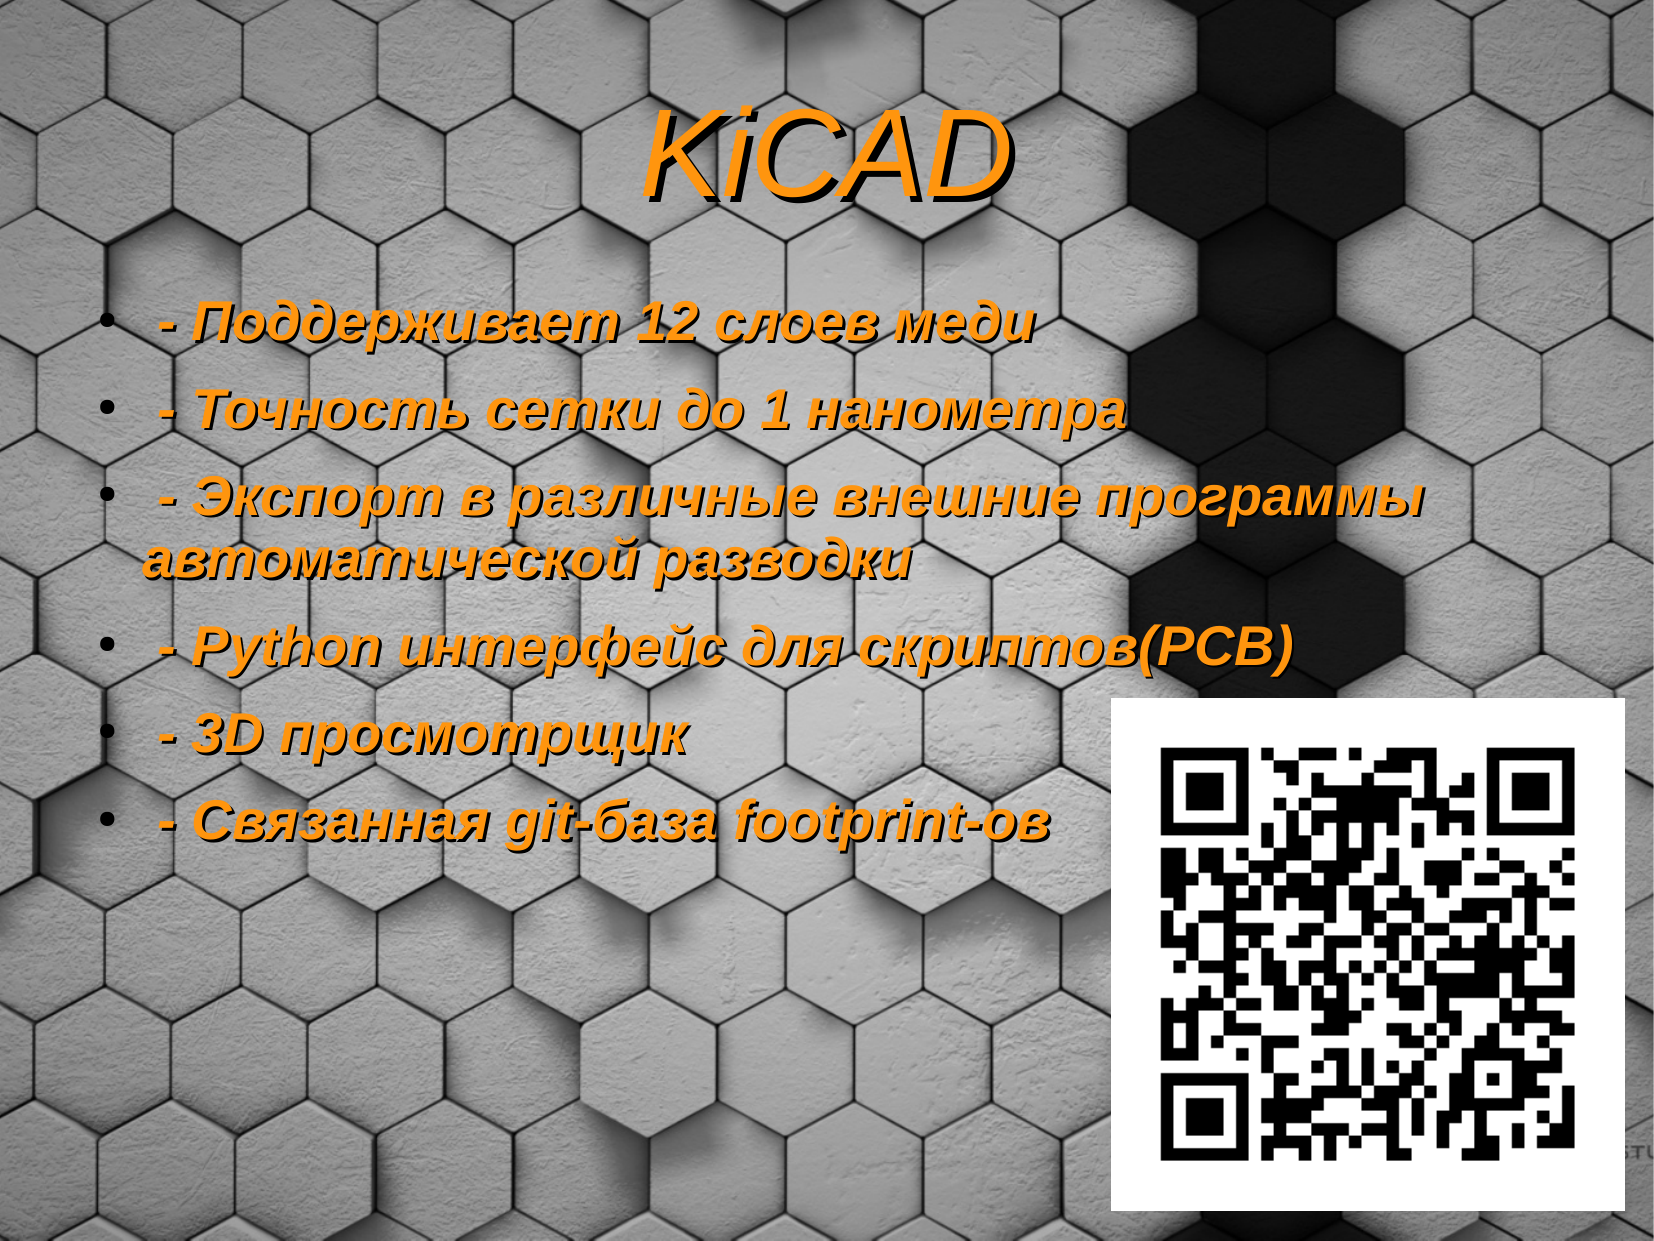

# KiCAD
 - Поддерживает 12 слоев меди
 - Точность сетки до 1 нанометра
 - Экспорт в различные внешние программы автоматической разводки
 - Python интерфейс для скриптов(PCB)
 - 3D просмотрщик
 - Связанная git-база footprint-ов